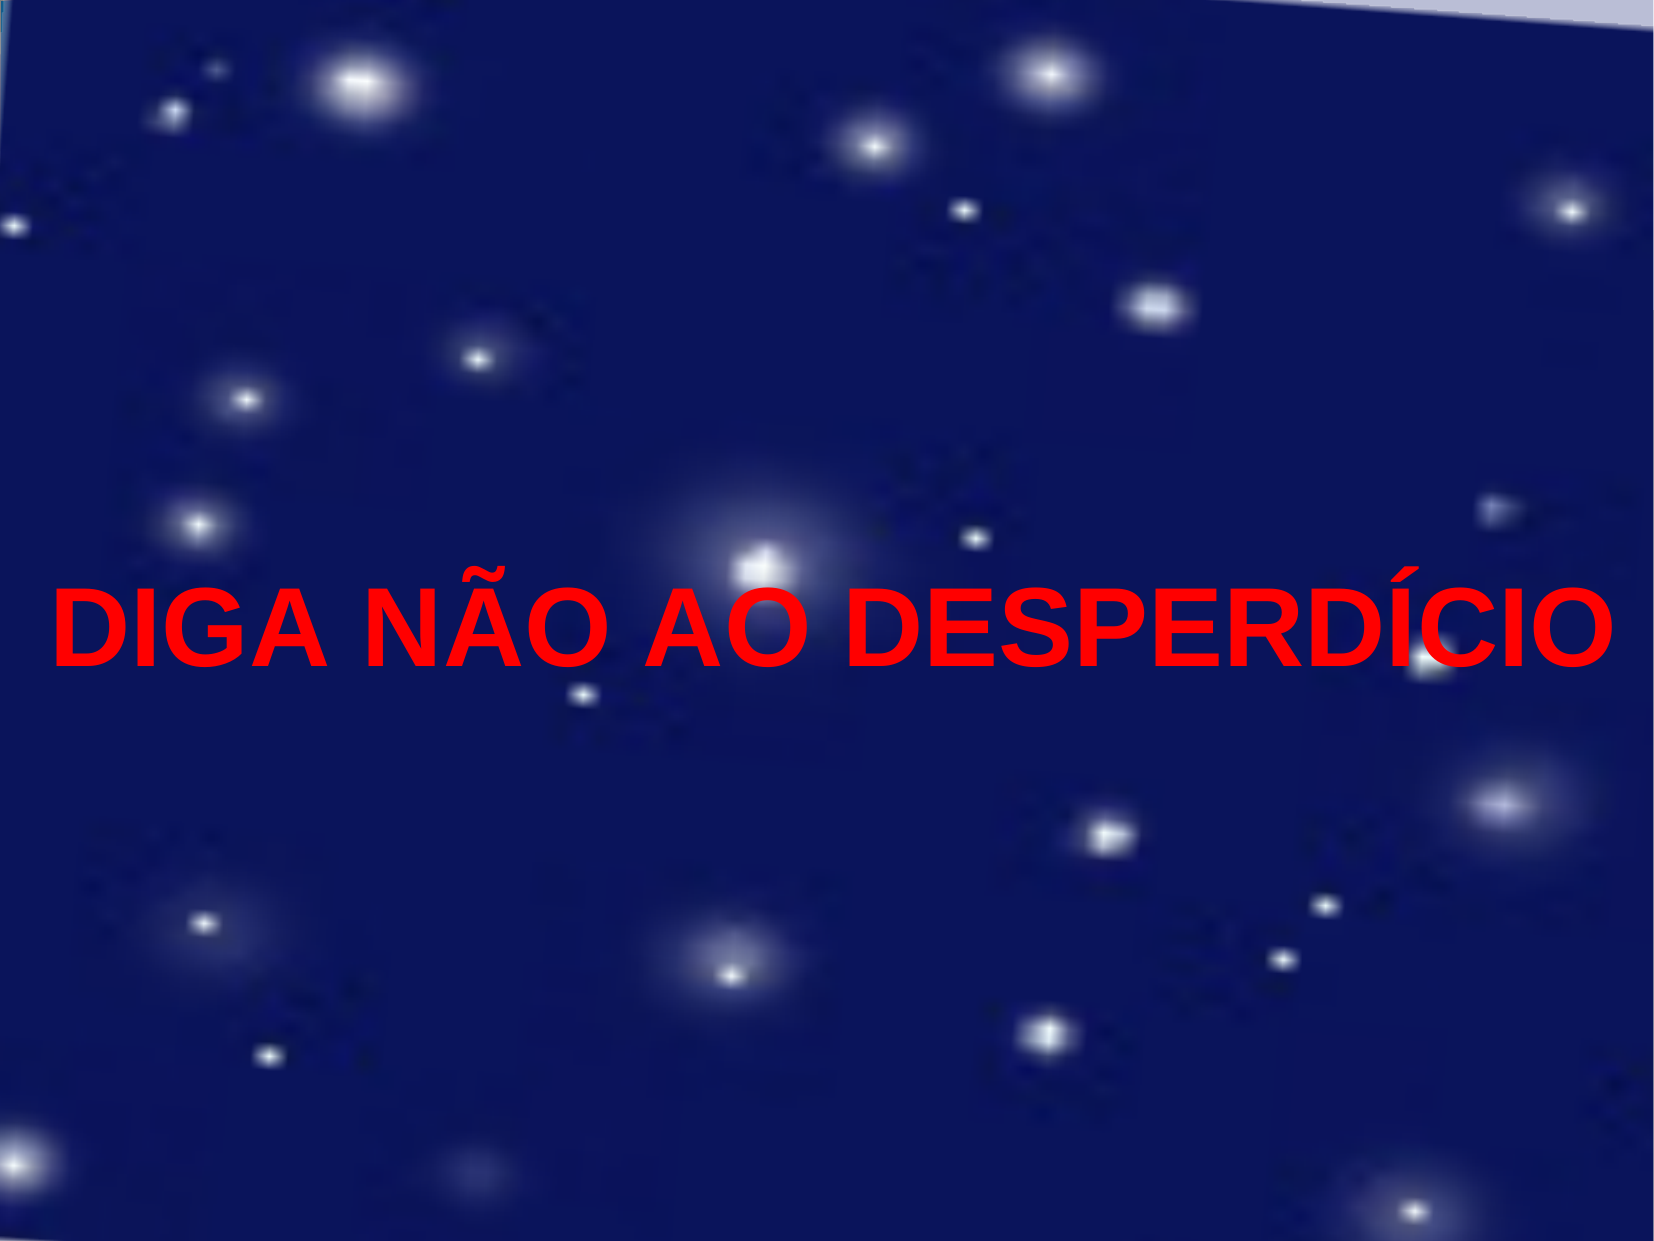

# DIGA NÃO AO DESPERDÍCIO
DIGA NÃO AO DESPERDÍCIO